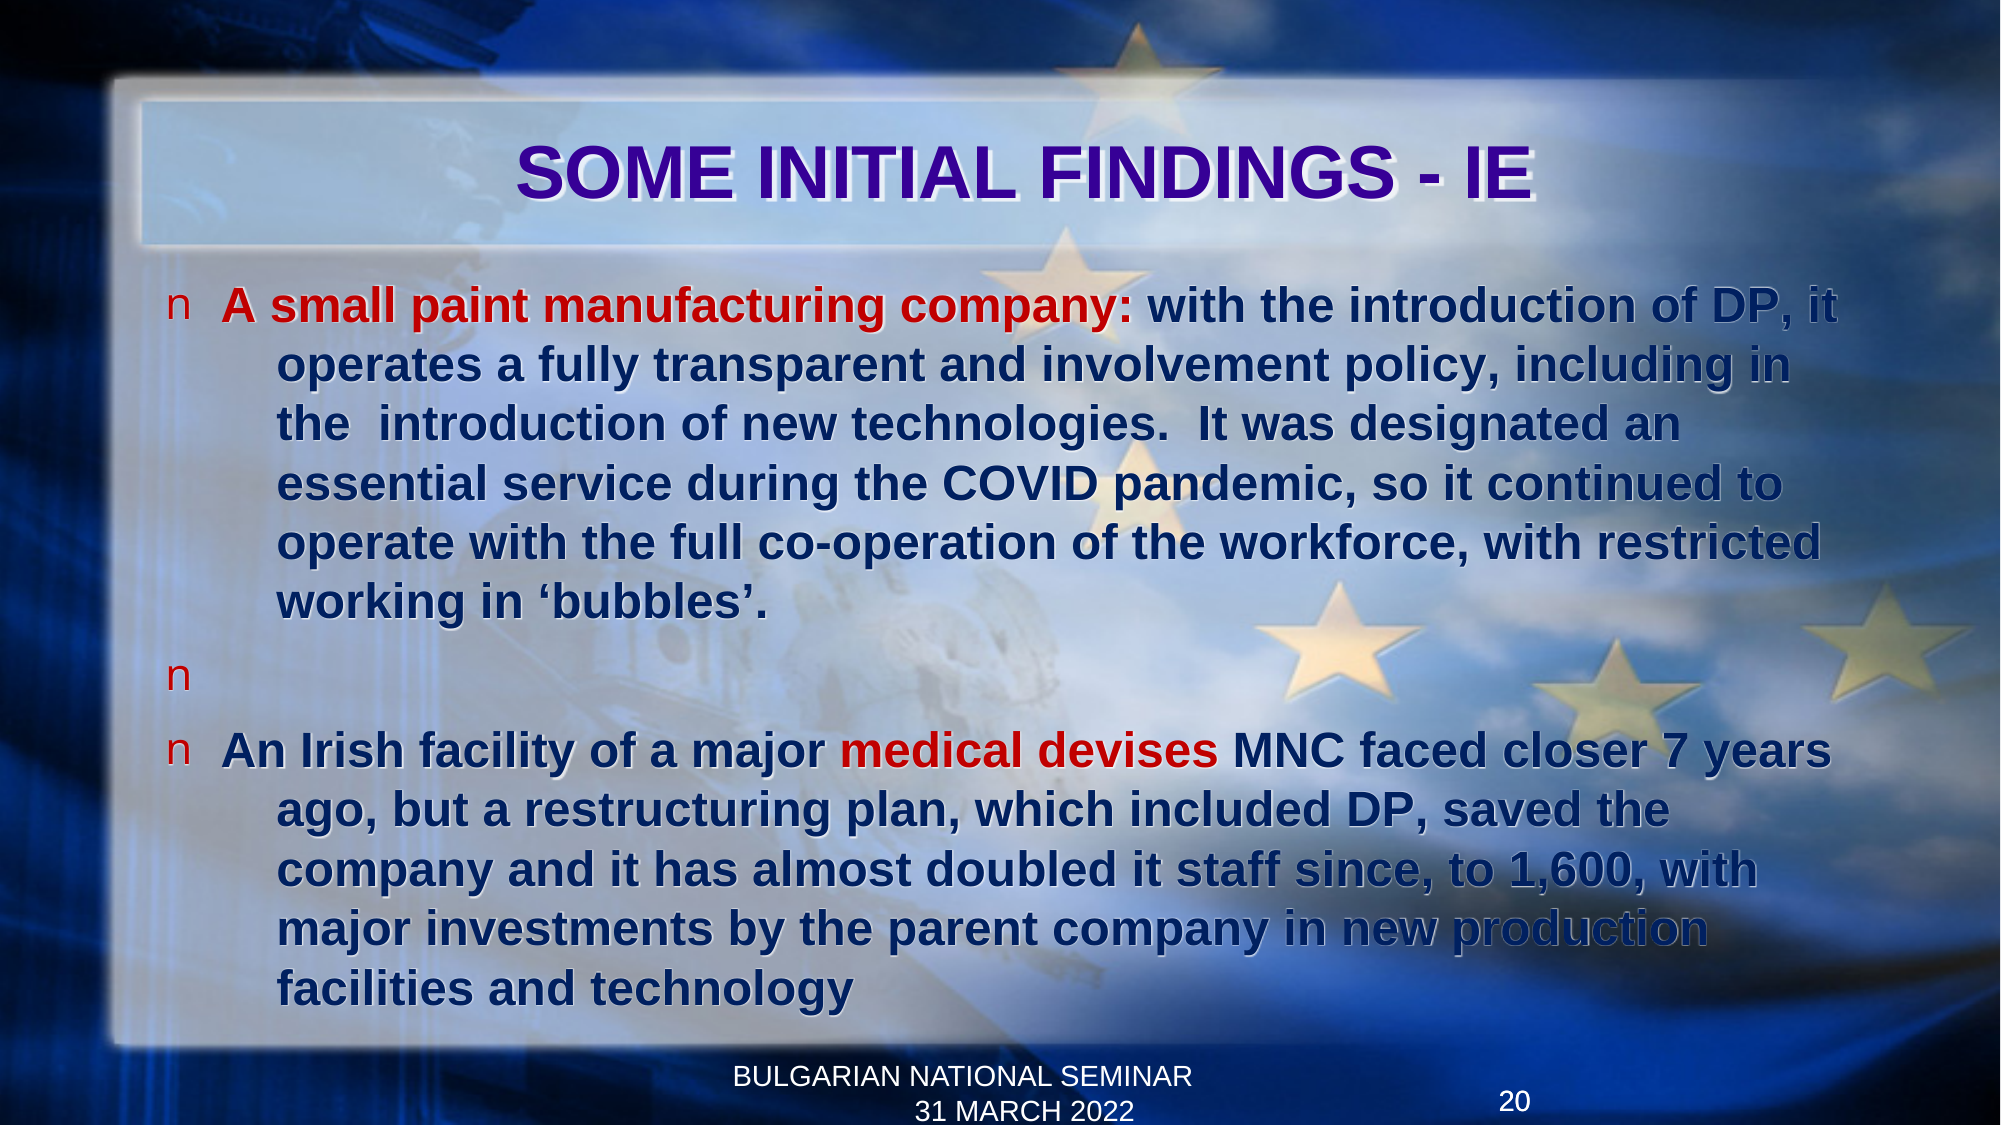

# SOME INITIAL FINDINGS - IE
A small paint manufacturing company: with the introduction of DP, it operates a fully transparent and involvement policy, including in the introduction of new technologies. It was designated an essential service during the COVID pandemic, so it continued to operate with the full co-operation of the workforce, with restricted working in ‘bubbles’.
An Irish facility of a major medical devises MNC faced closer 7 years ago, but a restructuring plan, which included DP, saved the company and it has almost doubled it staff since, to 1,600, with major investments by the parent company in new production facilities and technology
BULGARIAN NATIONAL SEMINAR 31 MARCH 2022